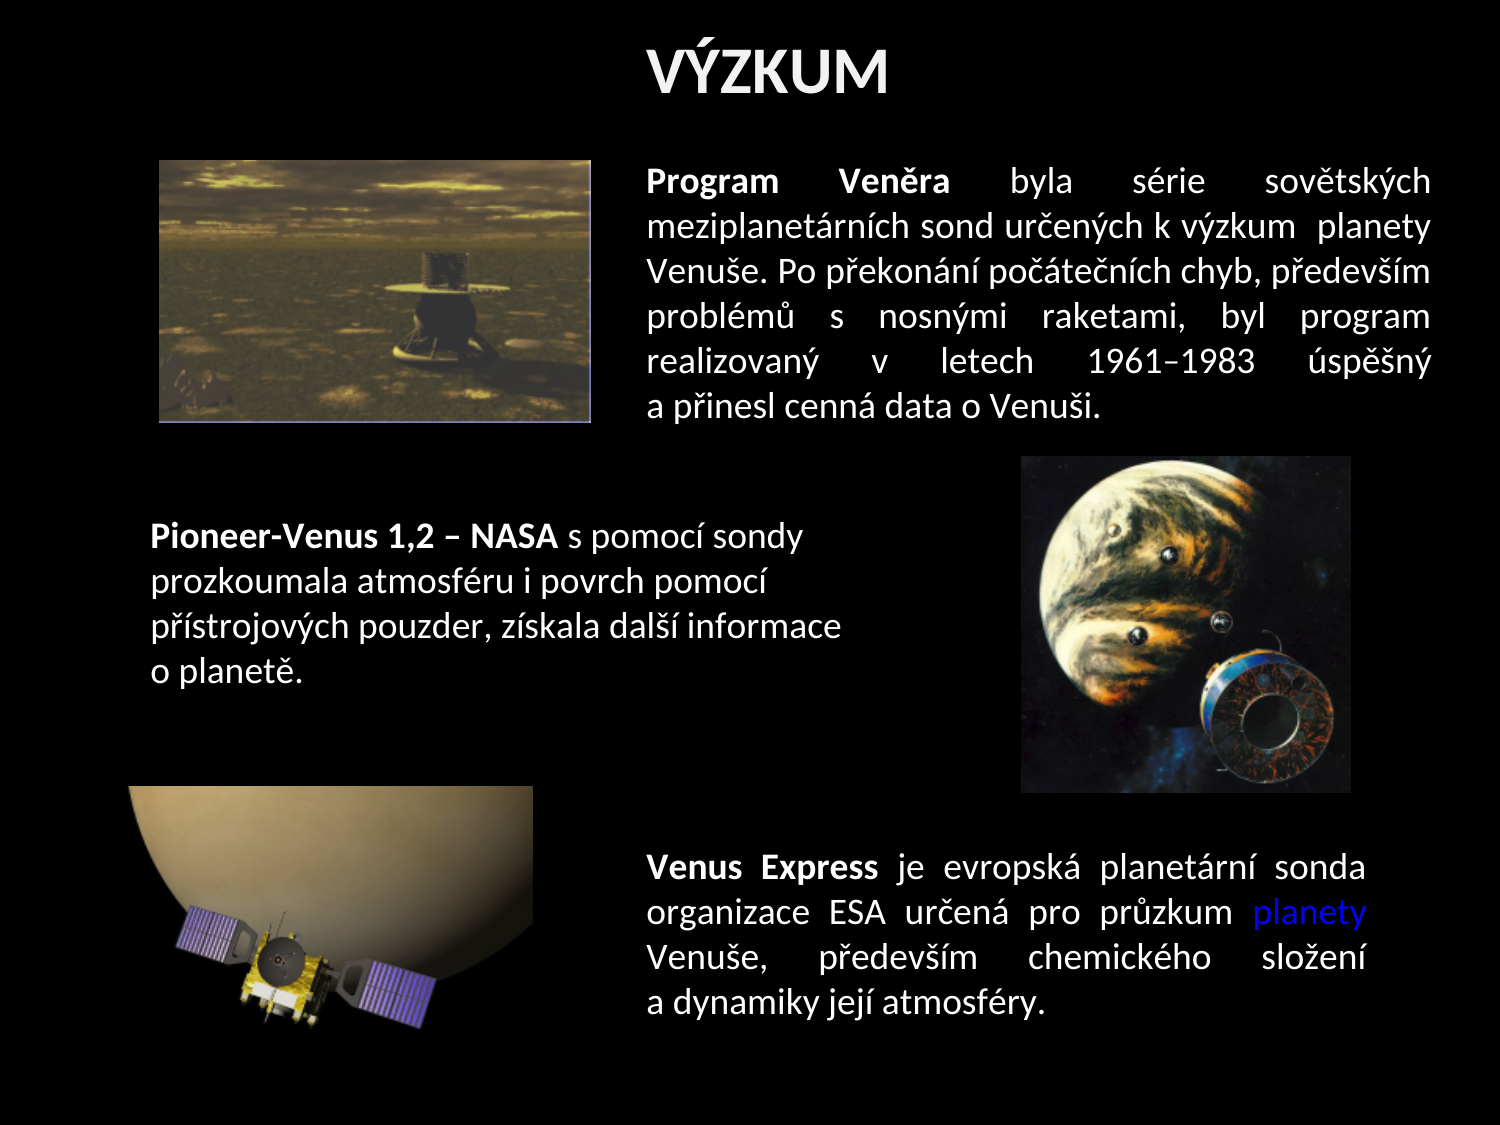

VÝZKUM
Program Veněra byla série sovětských meziplanetárních sond určených k výzkum planety Venuše. Po překonání počátečních chyb, především problémů s nosnými raketami, byl program realizovaný v letech 1961−1983 úspěšný
a přinesl cenná data o Venuši.
Pioneer-Venus 1,2 – NASA s pomocí sondy prozkoumala atmosféru i povrch pomocí přístrojových pouzder, získala další informace
o planetě.
Venus Express je evropská planetární sonda organizace ESA určená pro průzkum planety Venuše, především chemického složení
a dynamiky její atmosféry.